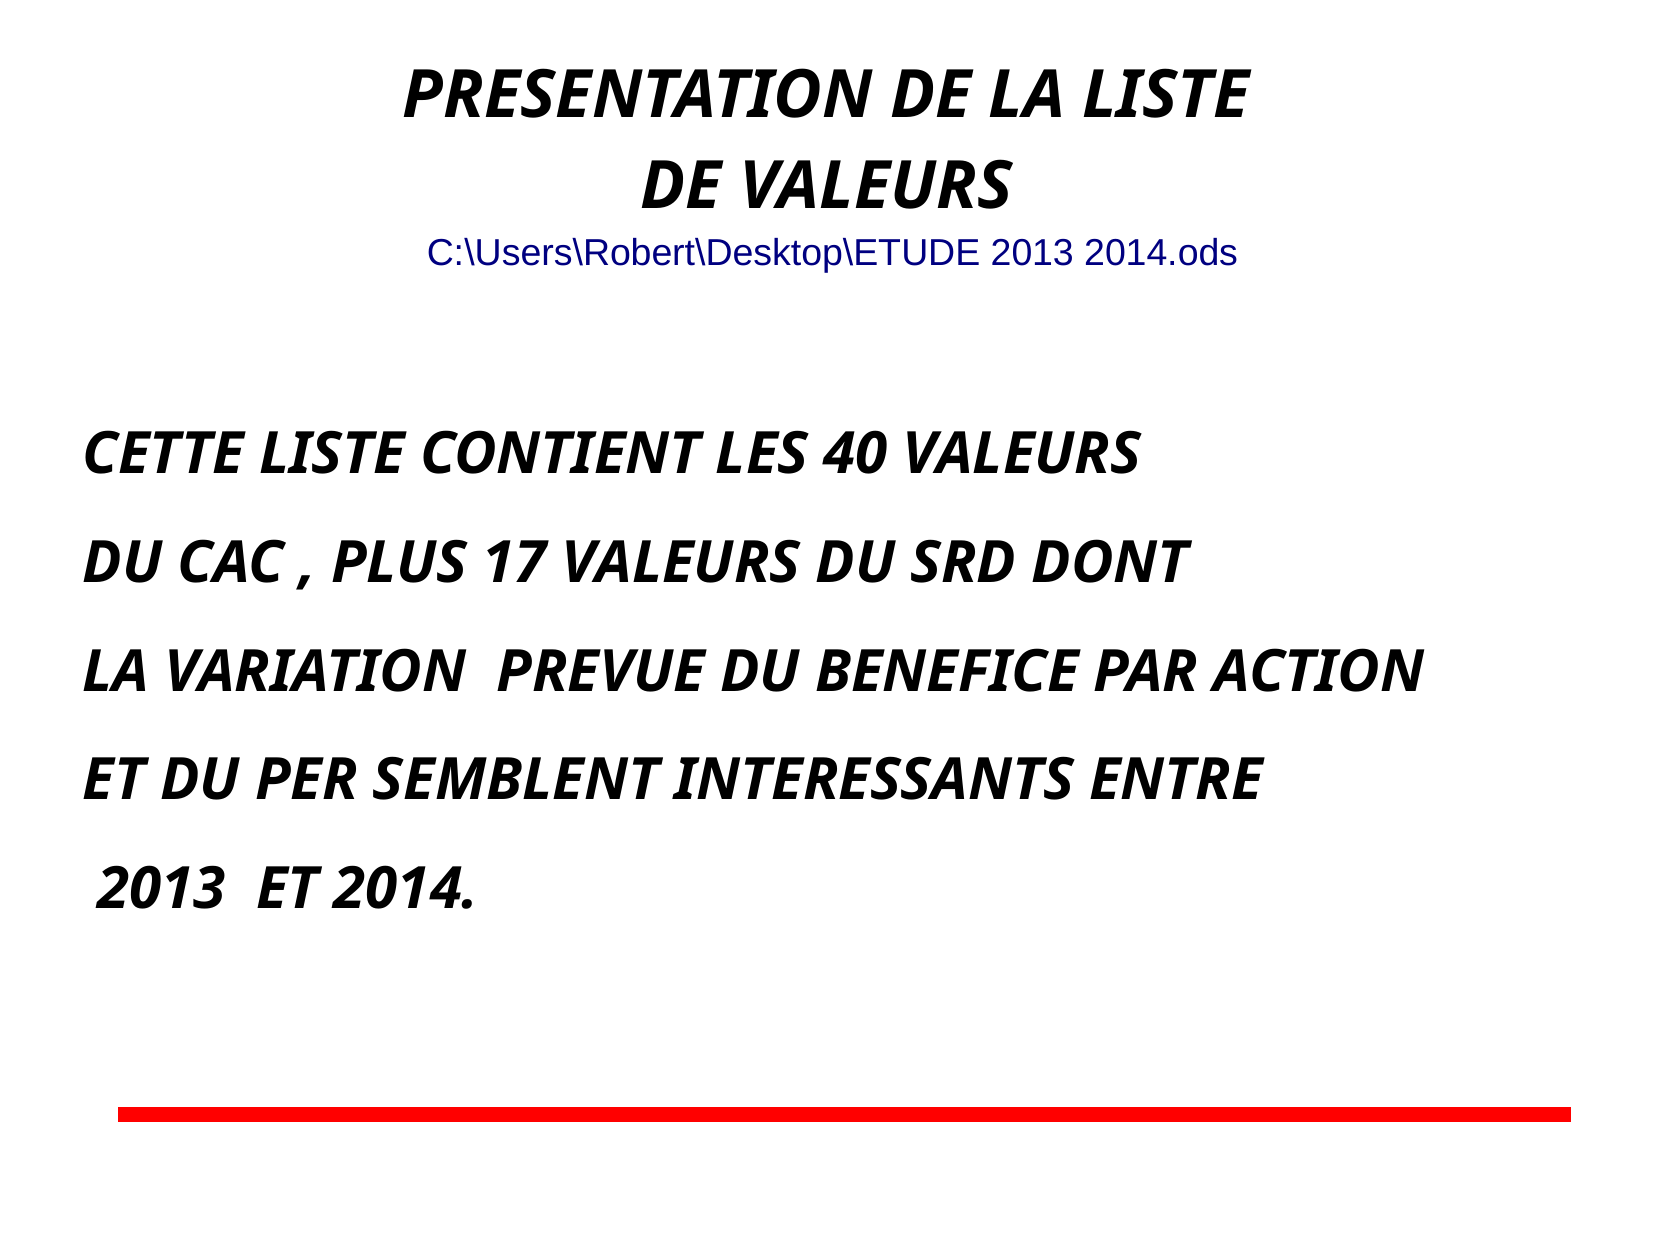

# PRESENTATION DE LA LISTE DE VALEURS
 C:\Users\Robert\Desktop\ETUDE 2013 2014.ods
CETTE LISTE CONTIENT LES 40 VALEURS
DU CAC , PLUS 17 VALEURS DU SRD DONT
LA VARIATION PREVUE DU BENEFICE PAR ACTION
ET DU PER SEMBLENT INTERESSANTS ENTRE
 2013 ET 2014.